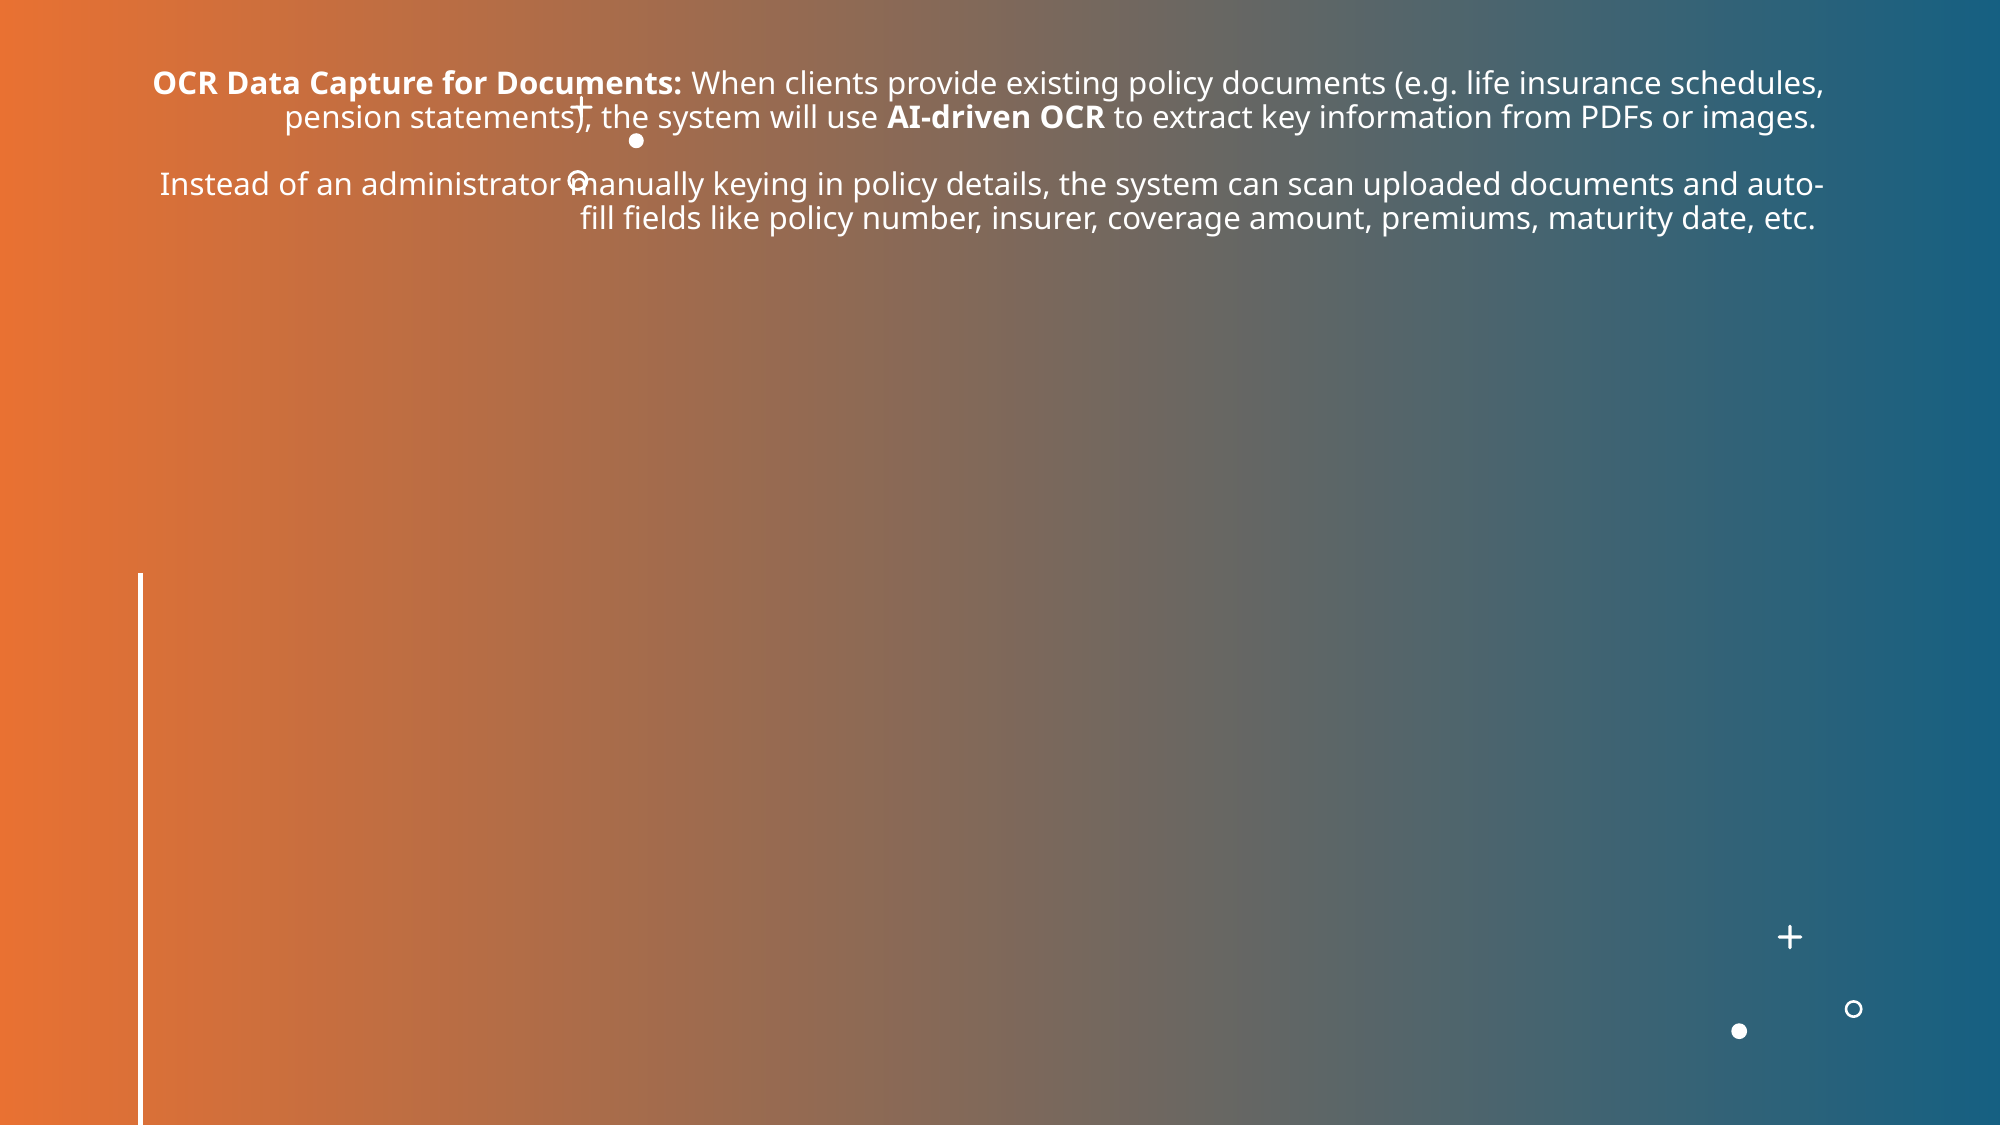

# OCR Data Capture for Documents: When clients provide existing policy documents (e.g. life insurance schedules, pension statements), the system will use AI-driven OCR to extract key information from PDFs or images. Instead of an administrator manually keying in policy details, the system can scan uploaded documents and auto-fill fields like policy number, insurer, coverage amount, premiums, maturity date, etc.